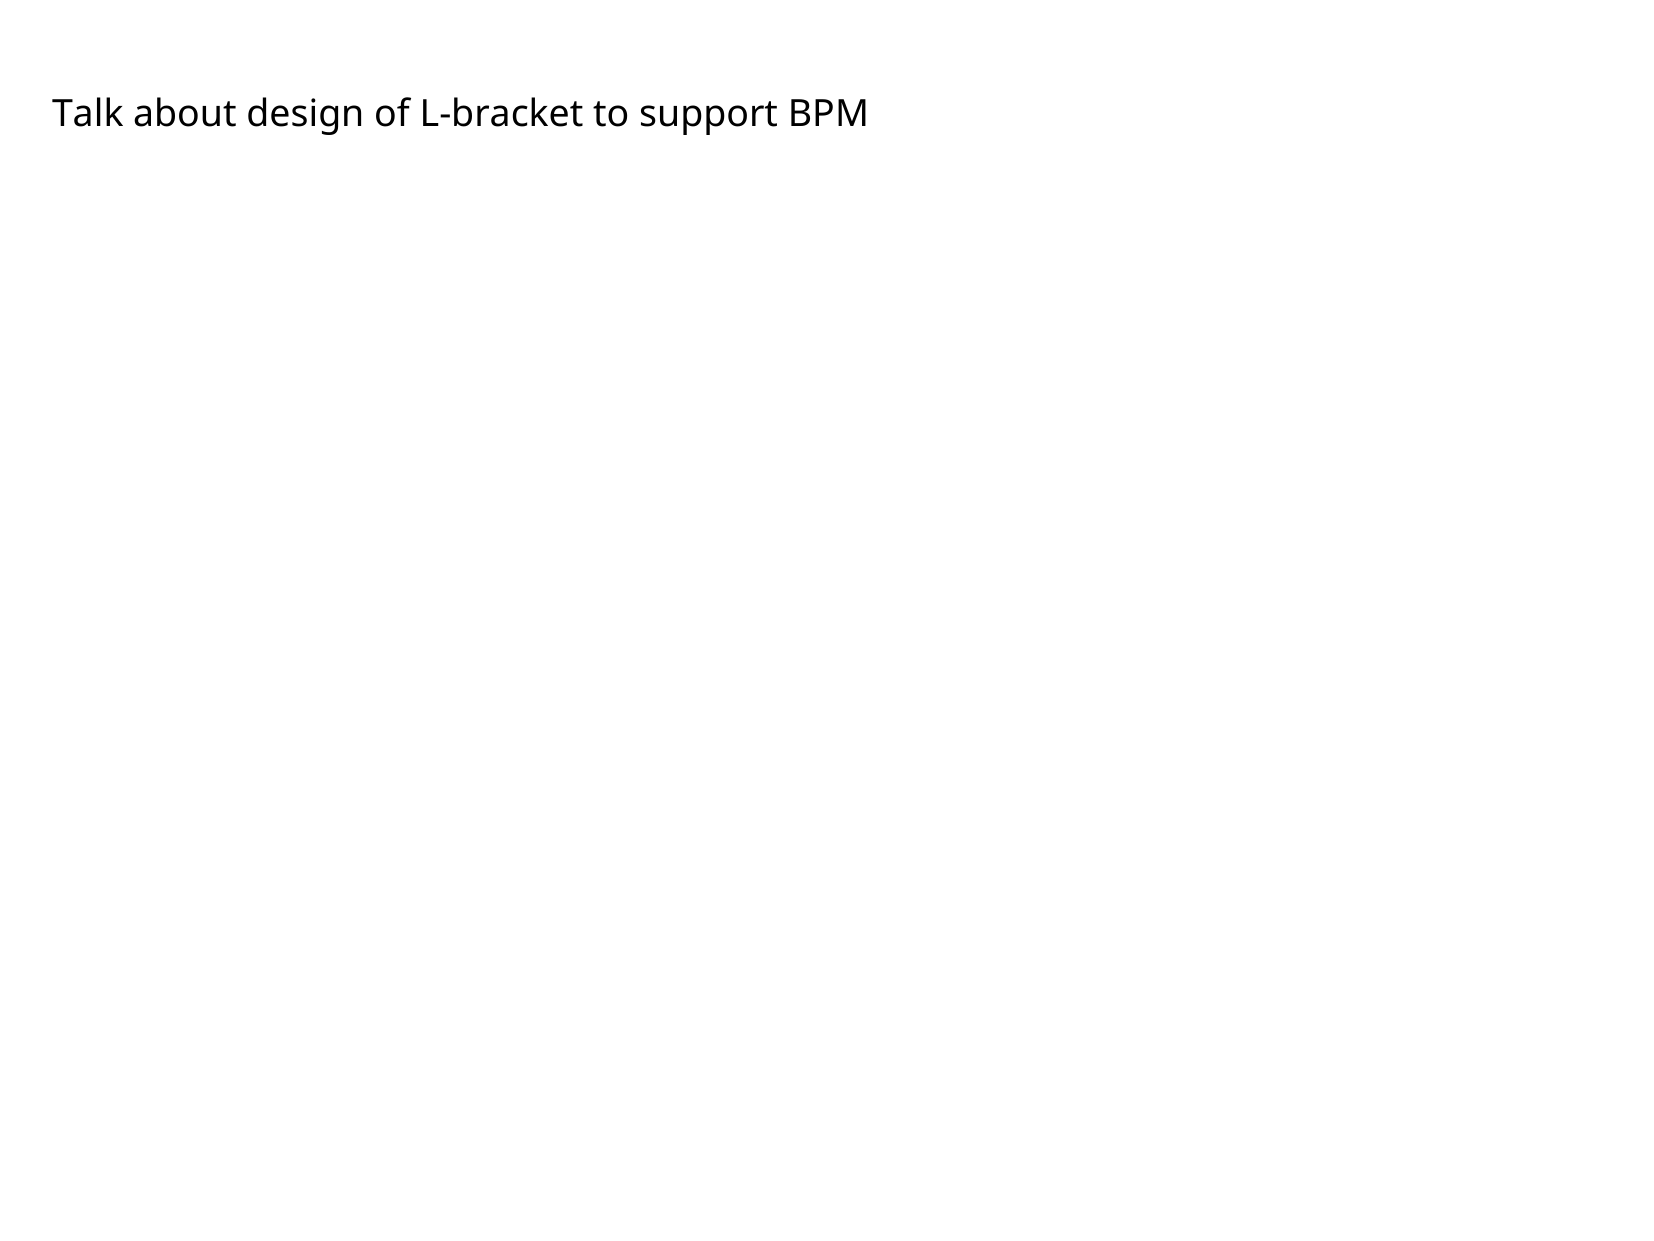

Talk about design of L-bracket to support BPM